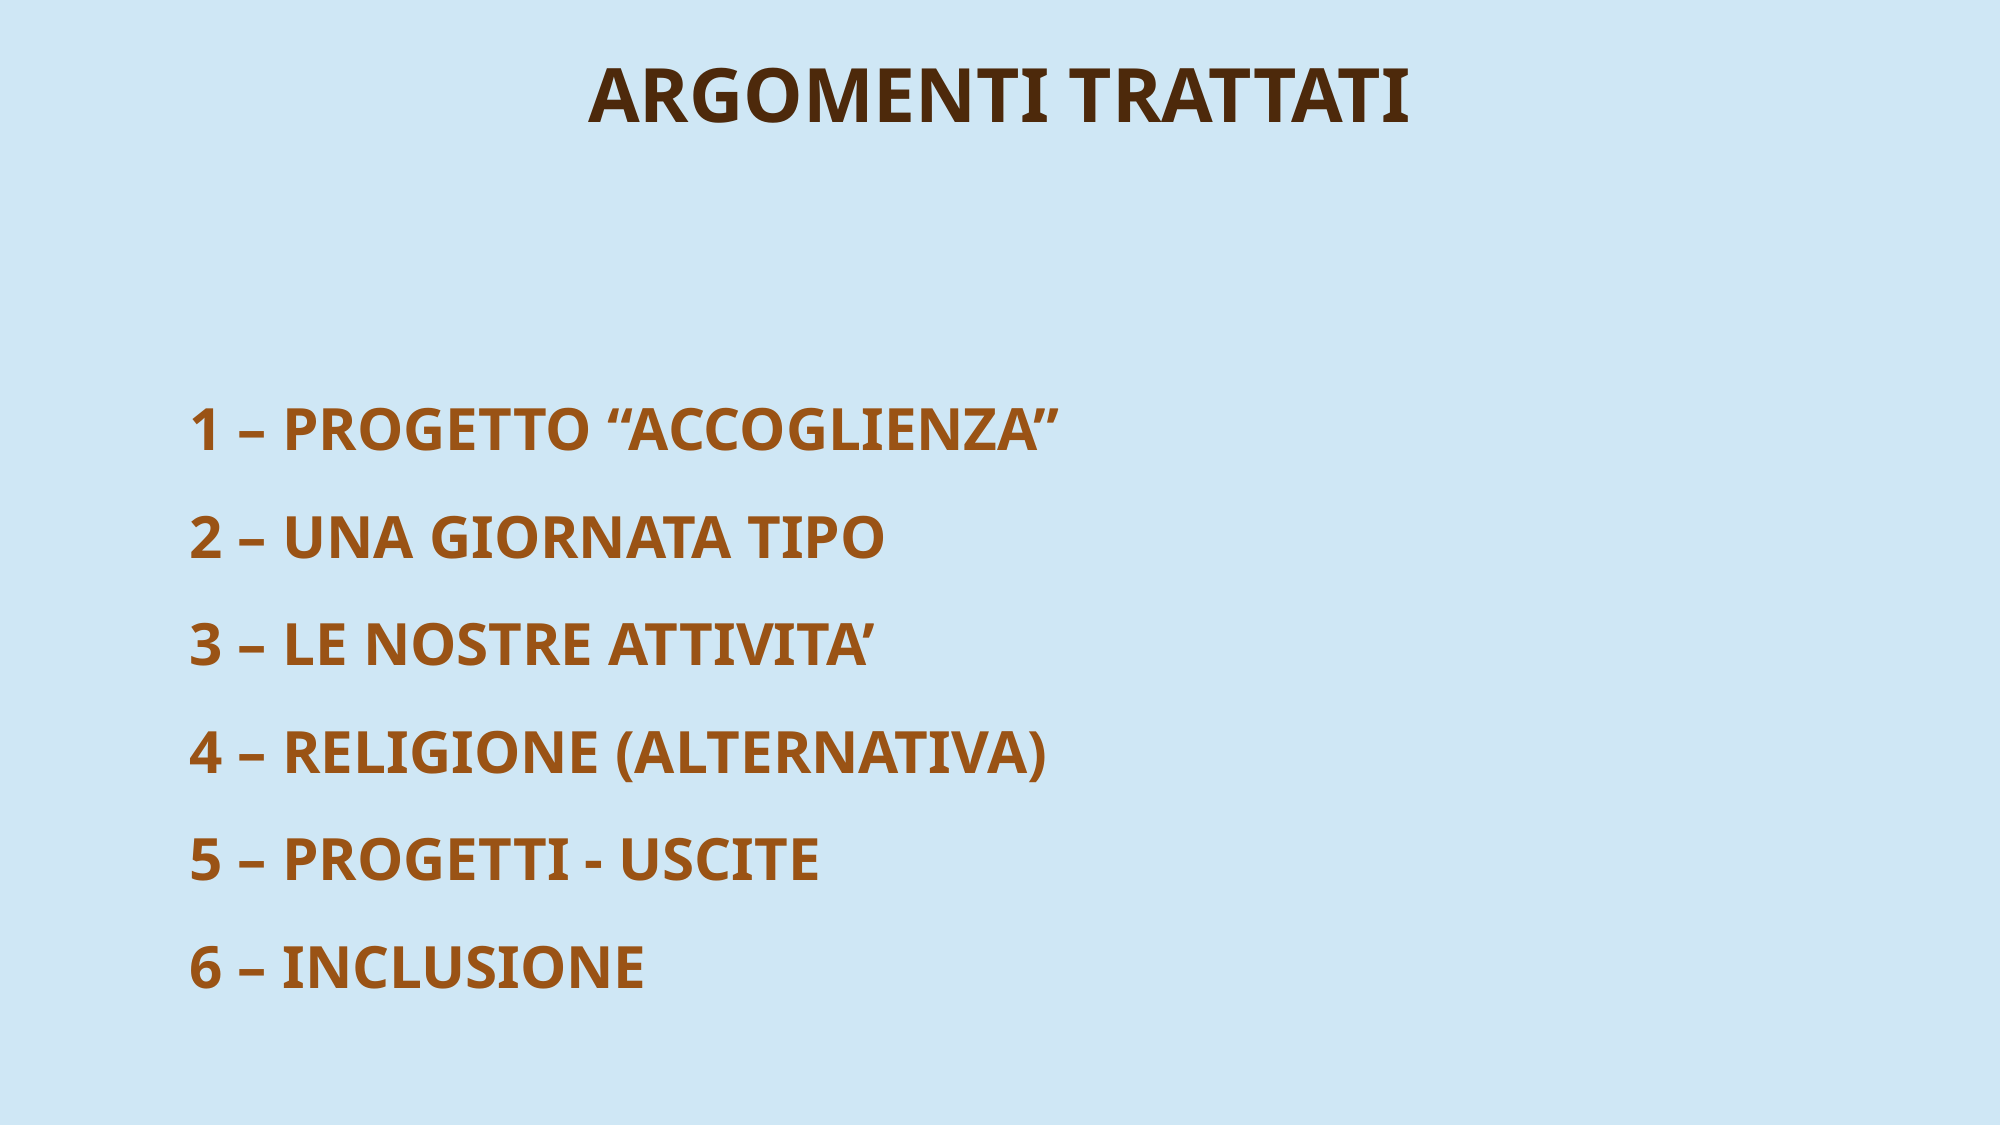

ARGOMENTI TRATTATI
# 1 – PROGETTO “ACCOGLIENZA”
2 – UNA GIORNATA TIPO
3 – LE NOSTRE ATTIVITA’
4 – RELIGIONE (ALTERNATIVA)
5 – PROGETTI - USCITE
6 – INCLUSIONE